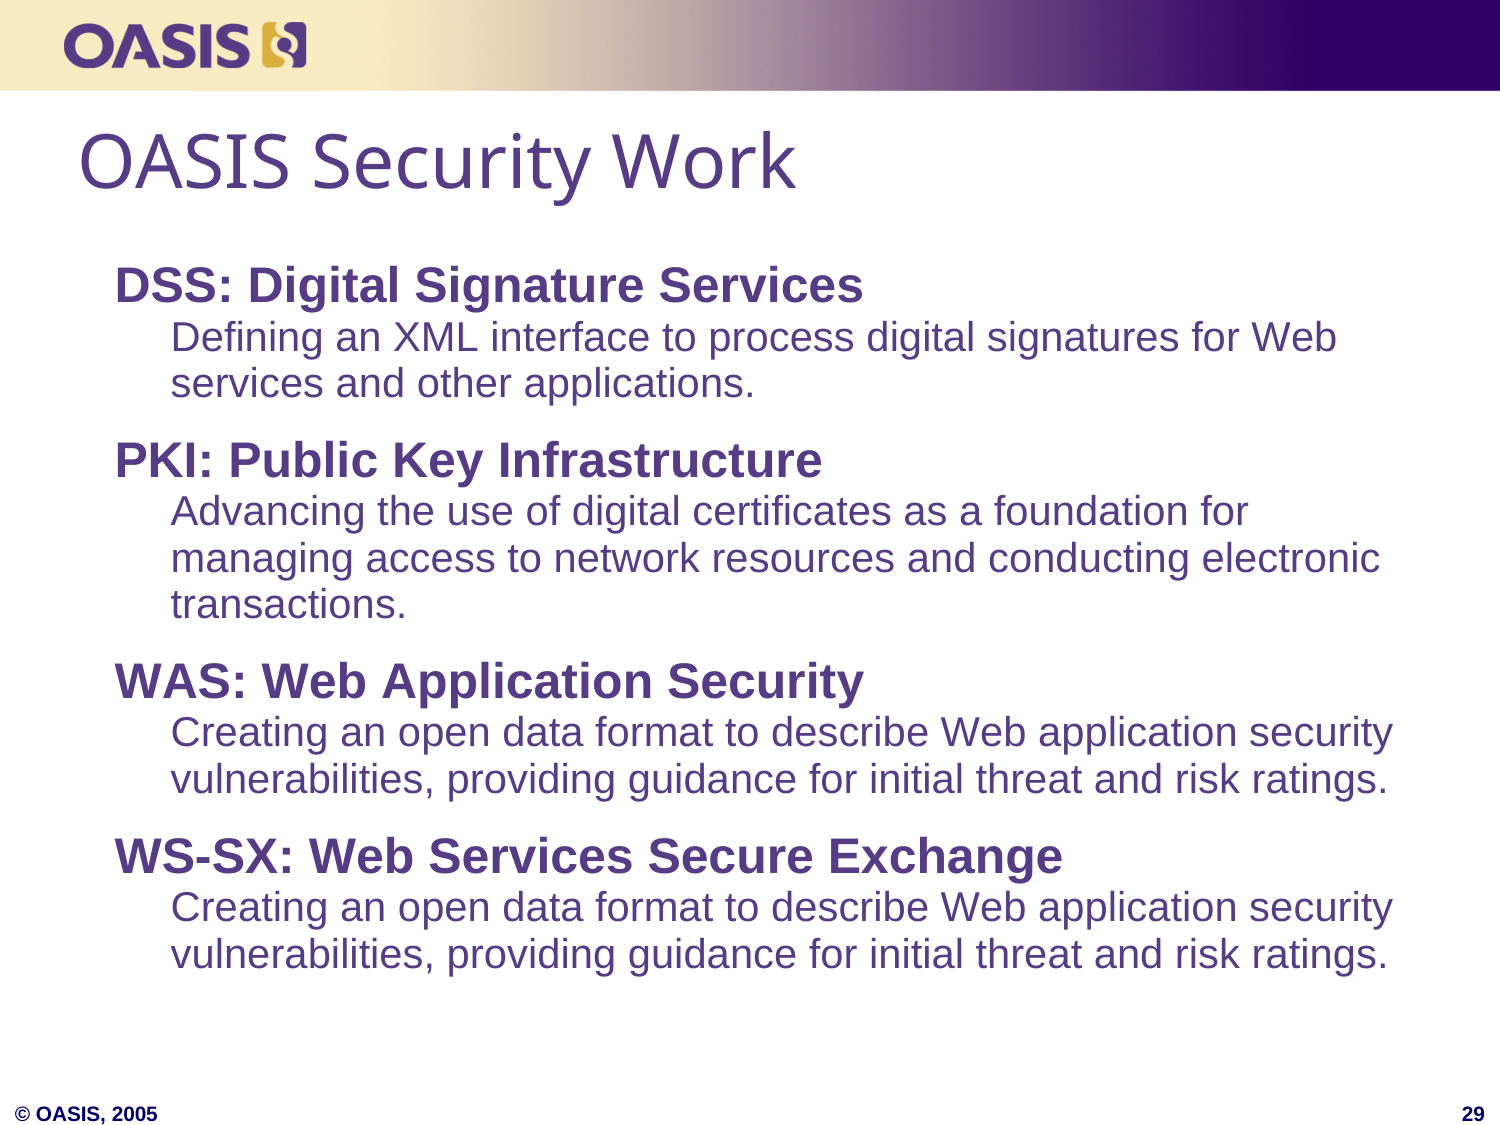

# OASIS Security Work
DSS: Digital Signature Services
Defining an XML interface to process digital signatures for Web services and other applications.
PKI: Public Key Infrastructure
Advancing the use of digital certificates as a foundation for managing access to network resources and conducting electronic transactions.
WAS: Web Application Security
Creating an open data format to describe Web application security vulnerabilities, providing guidance for initial threat and risk ratings.
WS-SX: Web Services Secure Exchange
Creating an open data format to describe Web application security vulnerabilities, providing guidance for initial threat and risk ratings.
© OASIS, 2005
29